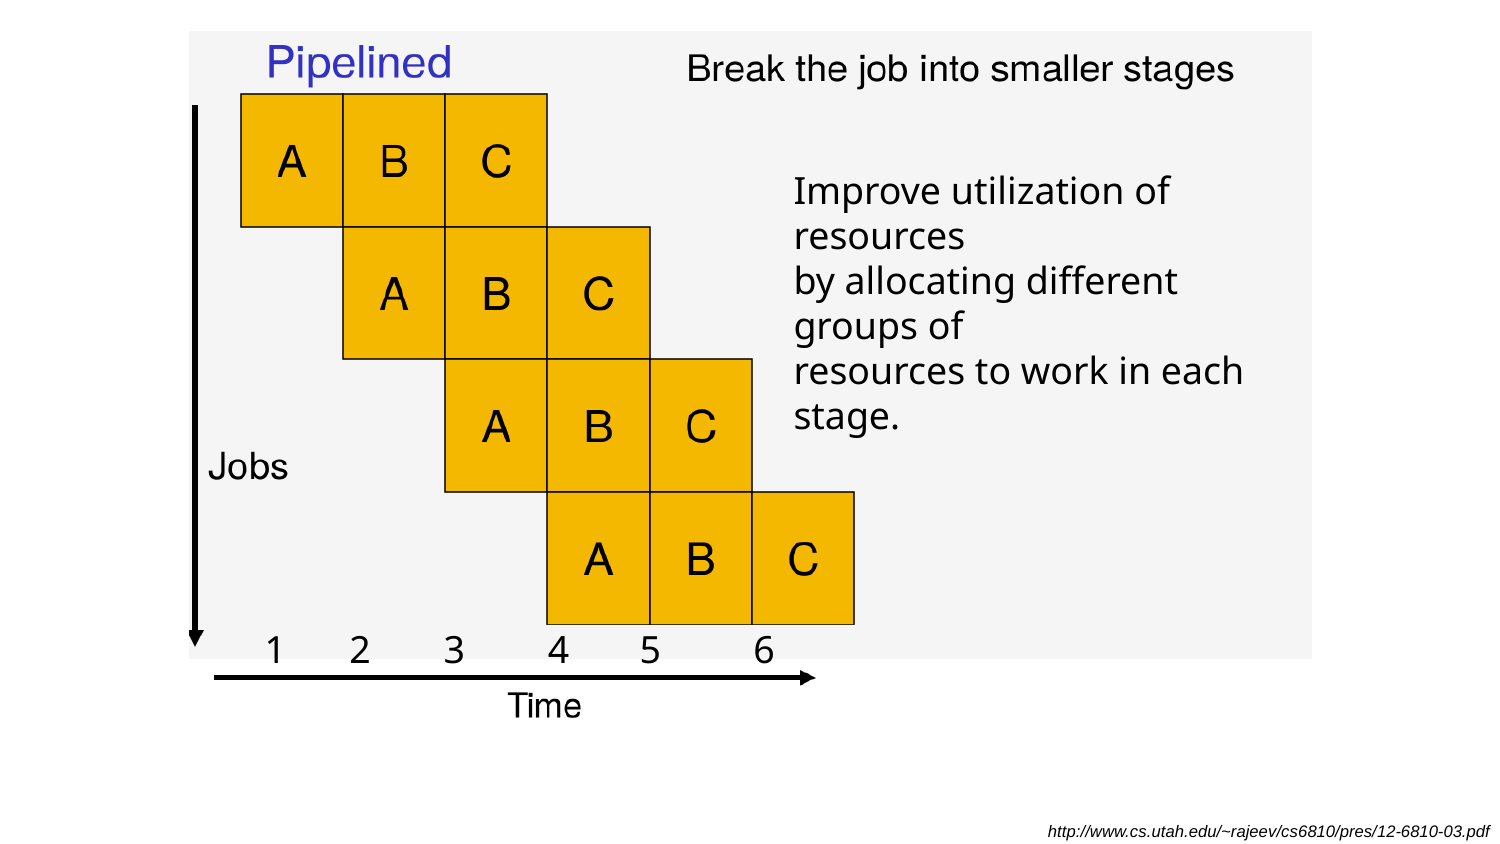

Build a car
Improve utilization of resources
by allocating different groups of
resources to work in each stage.
Build a car
24 h
Build a car
1	 2	 3	 4 	5	 6
http://www.cs.utah.edu/~rajeev/cs6810/pres/12-6810-03.pdf